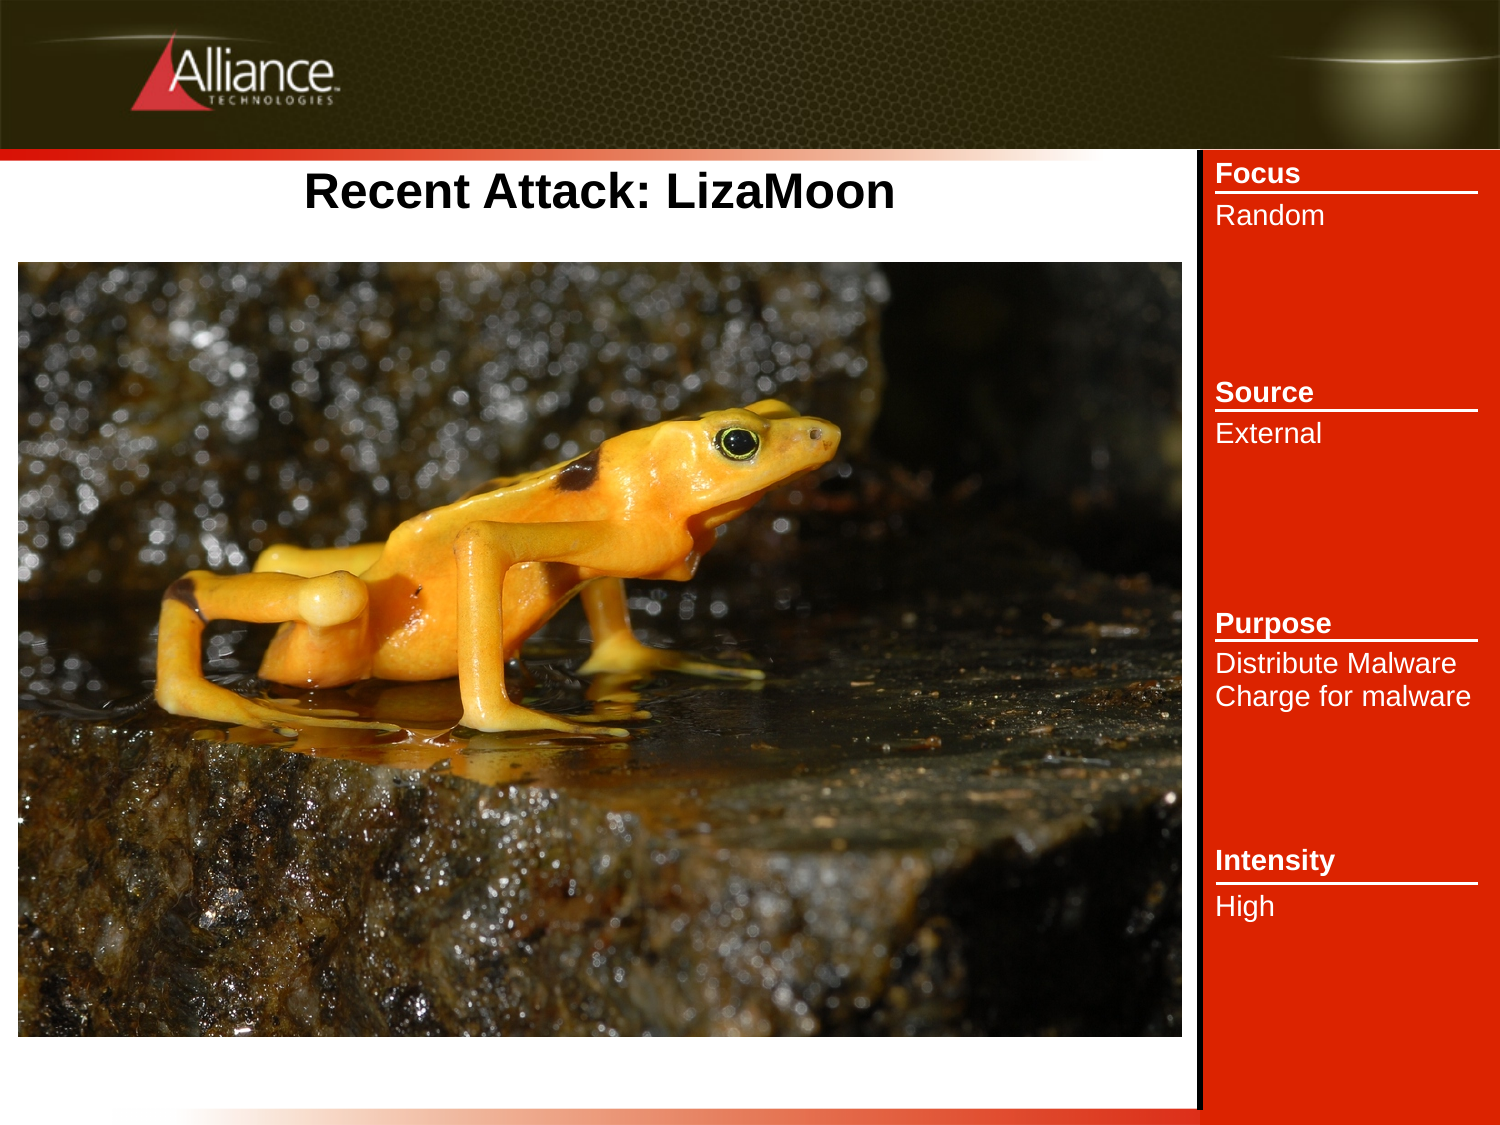

Blah
Focus
Recent Attack: LizaMoon
Blah blah blah
Random
Source
Blah
External
Blah blah blah
Purpose
Blah
Distribute Malware
Charge for malware
Blah blah blah
Intensity
Blah
High
Blah blah blah